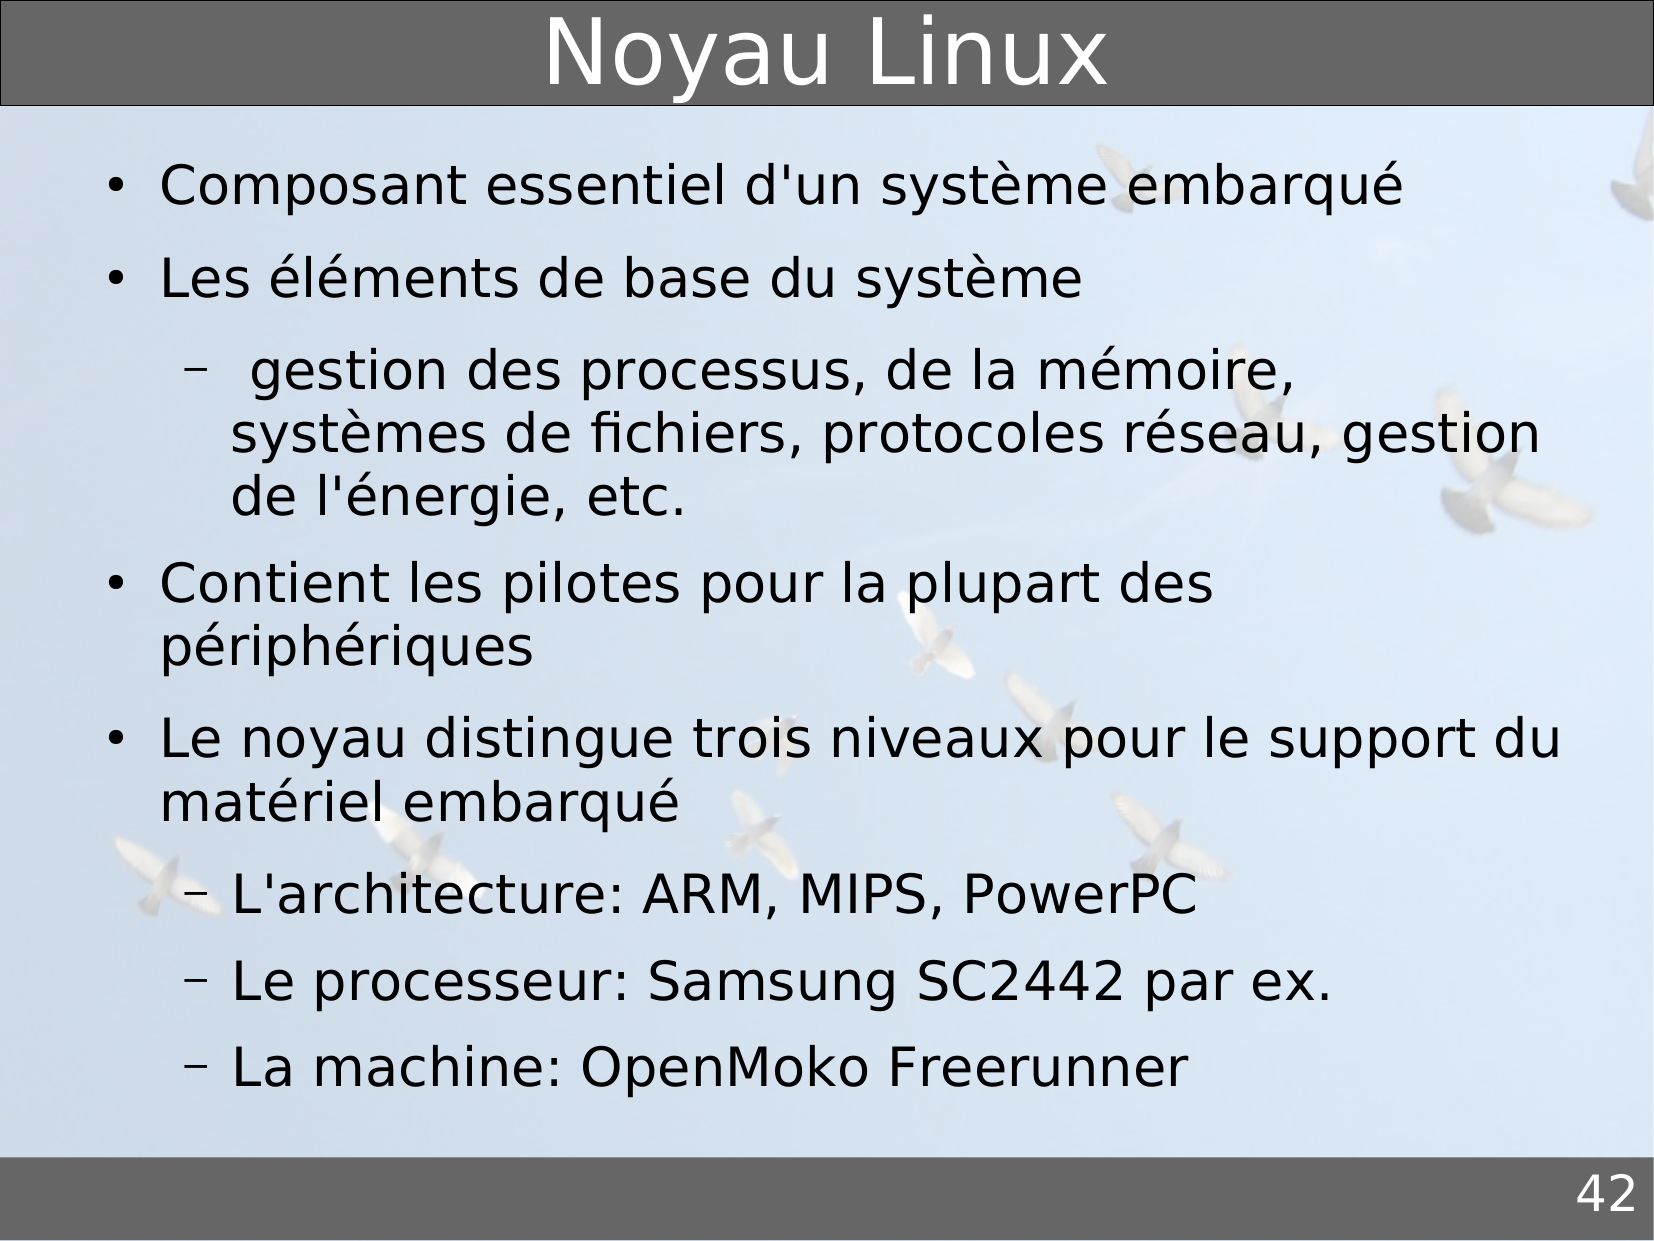

# Noyau Linux
Composant essentiel d'un système embarqué
Les éléments de base du système
 gestion des processus, de la mémoire, systèmes de fichiers, protocoles réseau, gestion de l'énergie, etc.
Contient les pilotes pour la plupart des périphériques
Le noyau distingue trois niveaux pour le support du matériel embarqué
L'architecture: ARM, MIPS, PowerPC
Le processeur: Samsung SC2442 par ex.
La machine: OpenMoko Freerunner